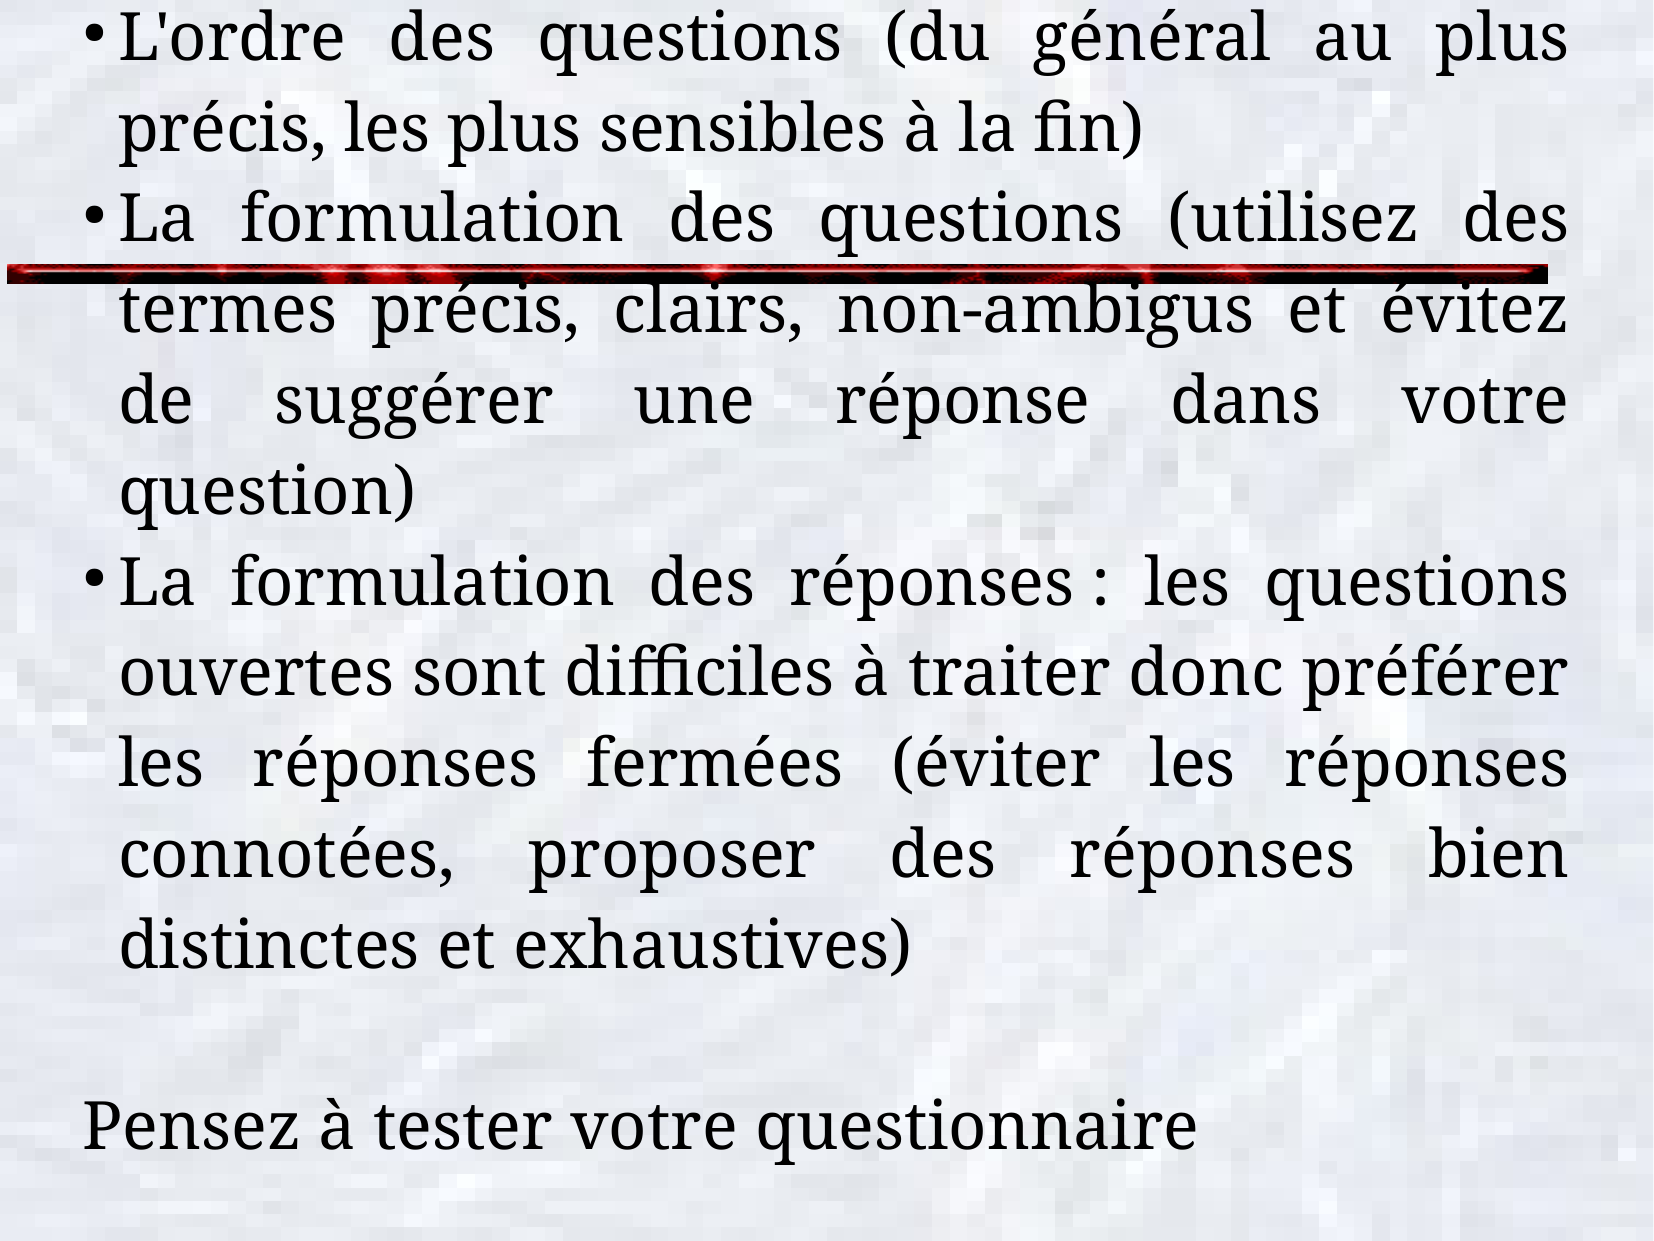

# L'ordre des questions (du général au plus précis, les plus sensibles à la fin)
La formulation des questions (utilisez des termes précis, clairs, non-ambigus et évitez de suggérer une réponse dans votre question)
La formulation des réponses : les questions ouvertes sont difficiles à traiter donc préférer les réponses fermées (éviter les réponses connotées, proposer des réponses bien distinctes et exhaustives)
Pensez à tester votre questionnaire